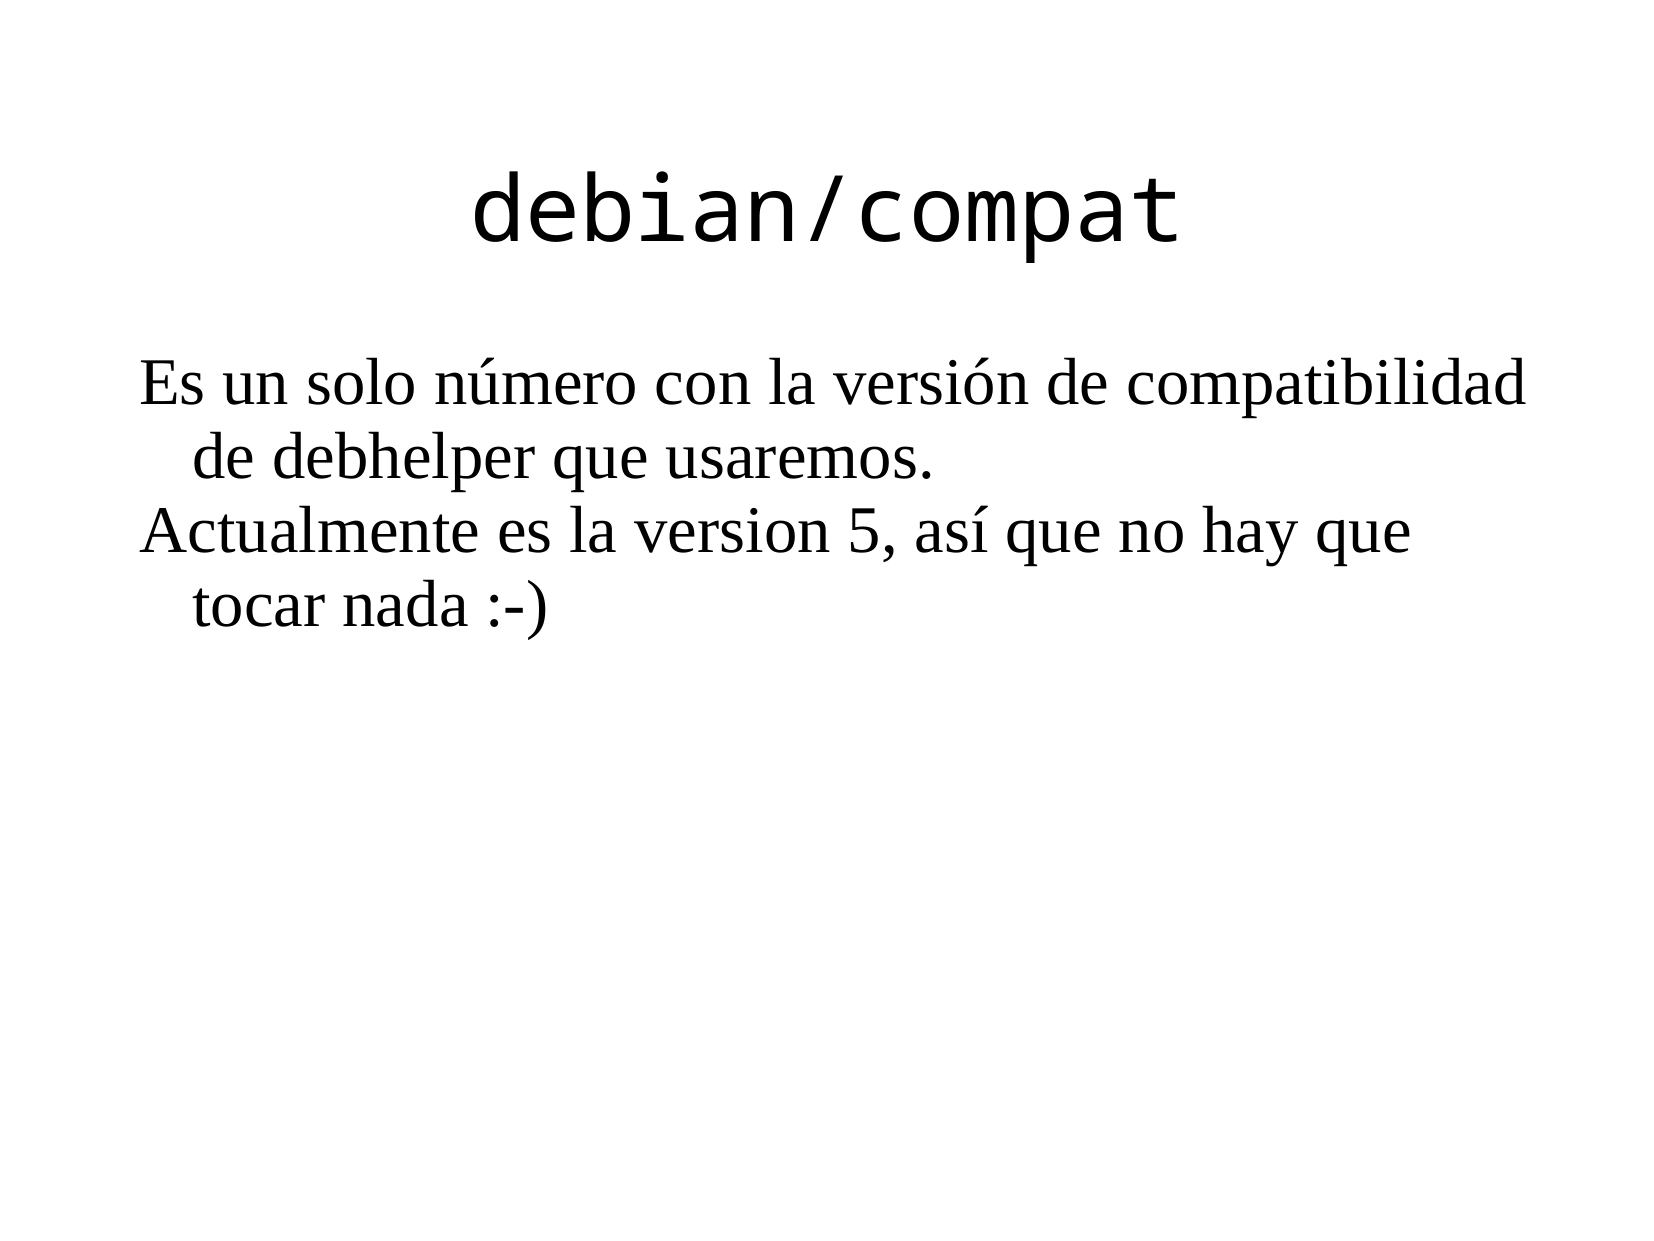

# debian/compat
Es un solo número con la versión de compatibilidad de debhelper que usaremos.
Actualmente es la version 5, así que no hay que tocar nada :-)